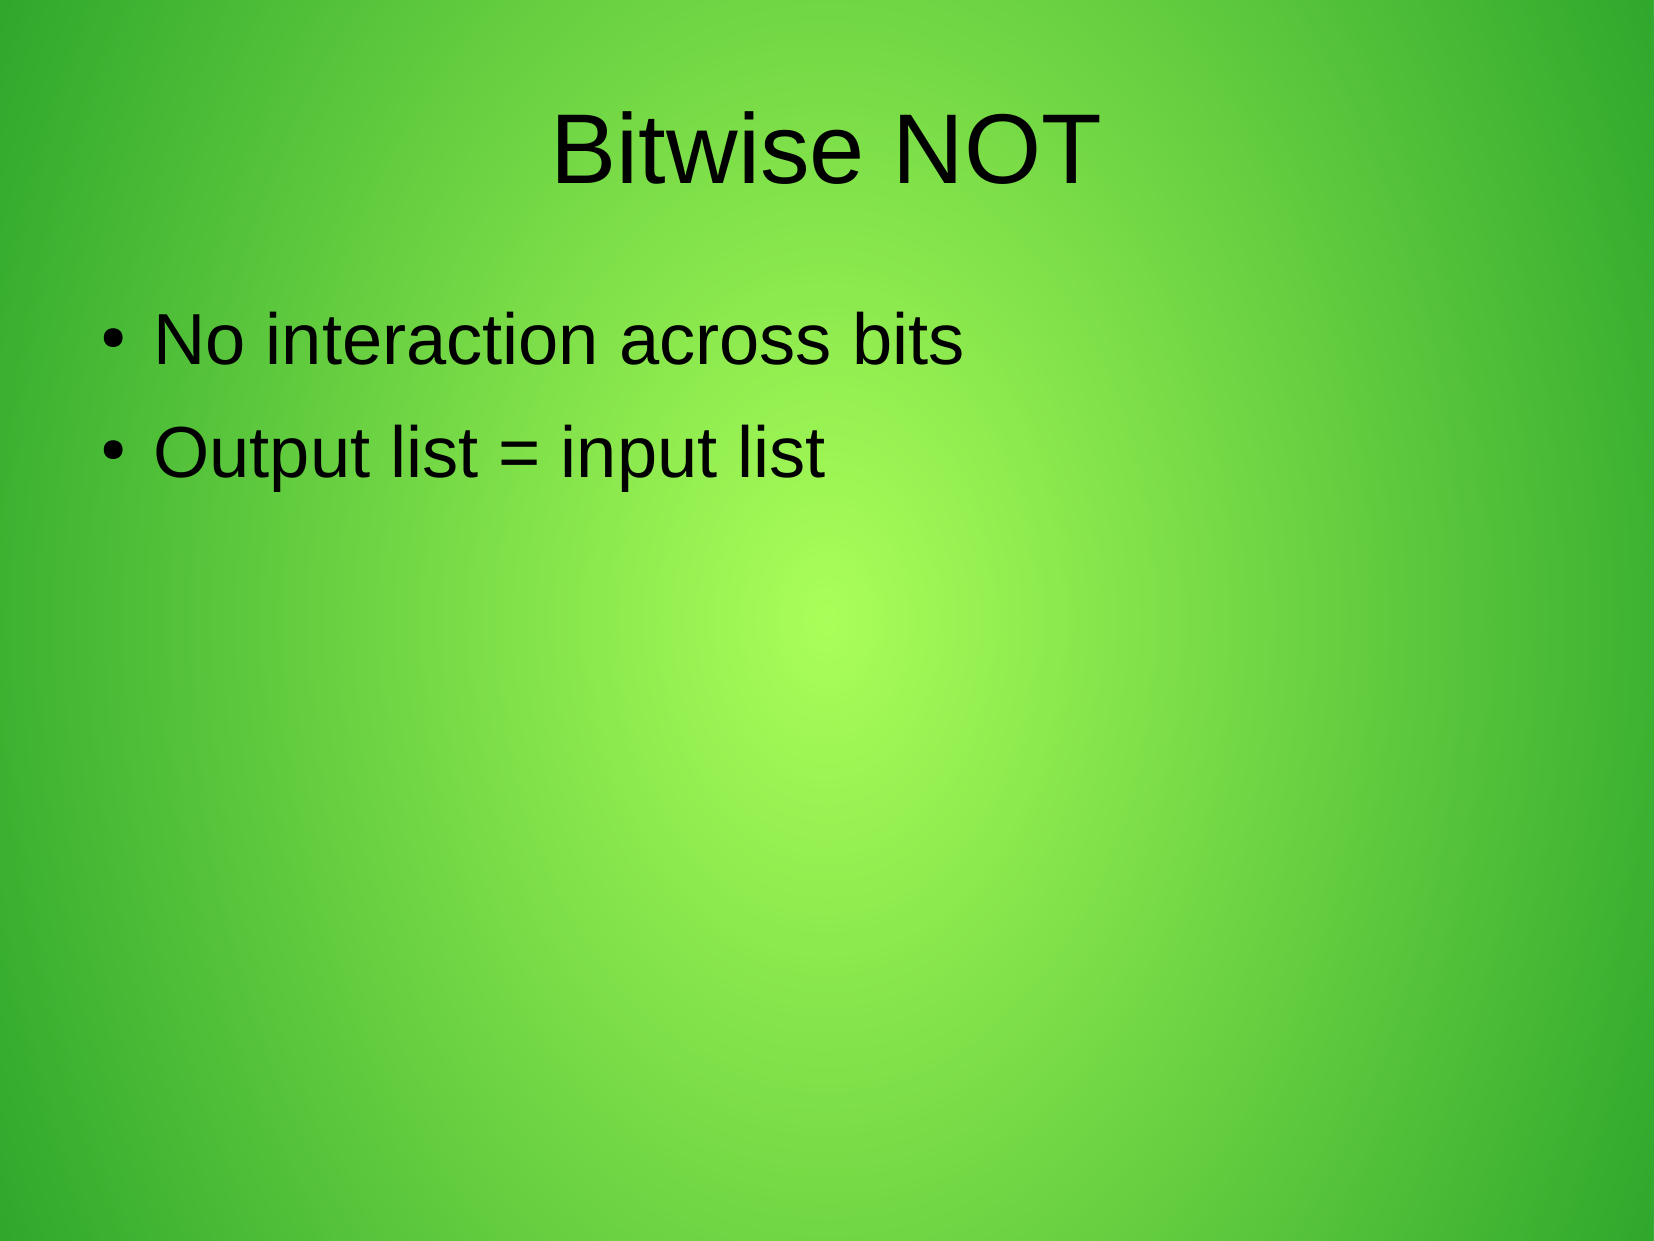

# Bitwise NOT
No interaction across bits
Output list = input list